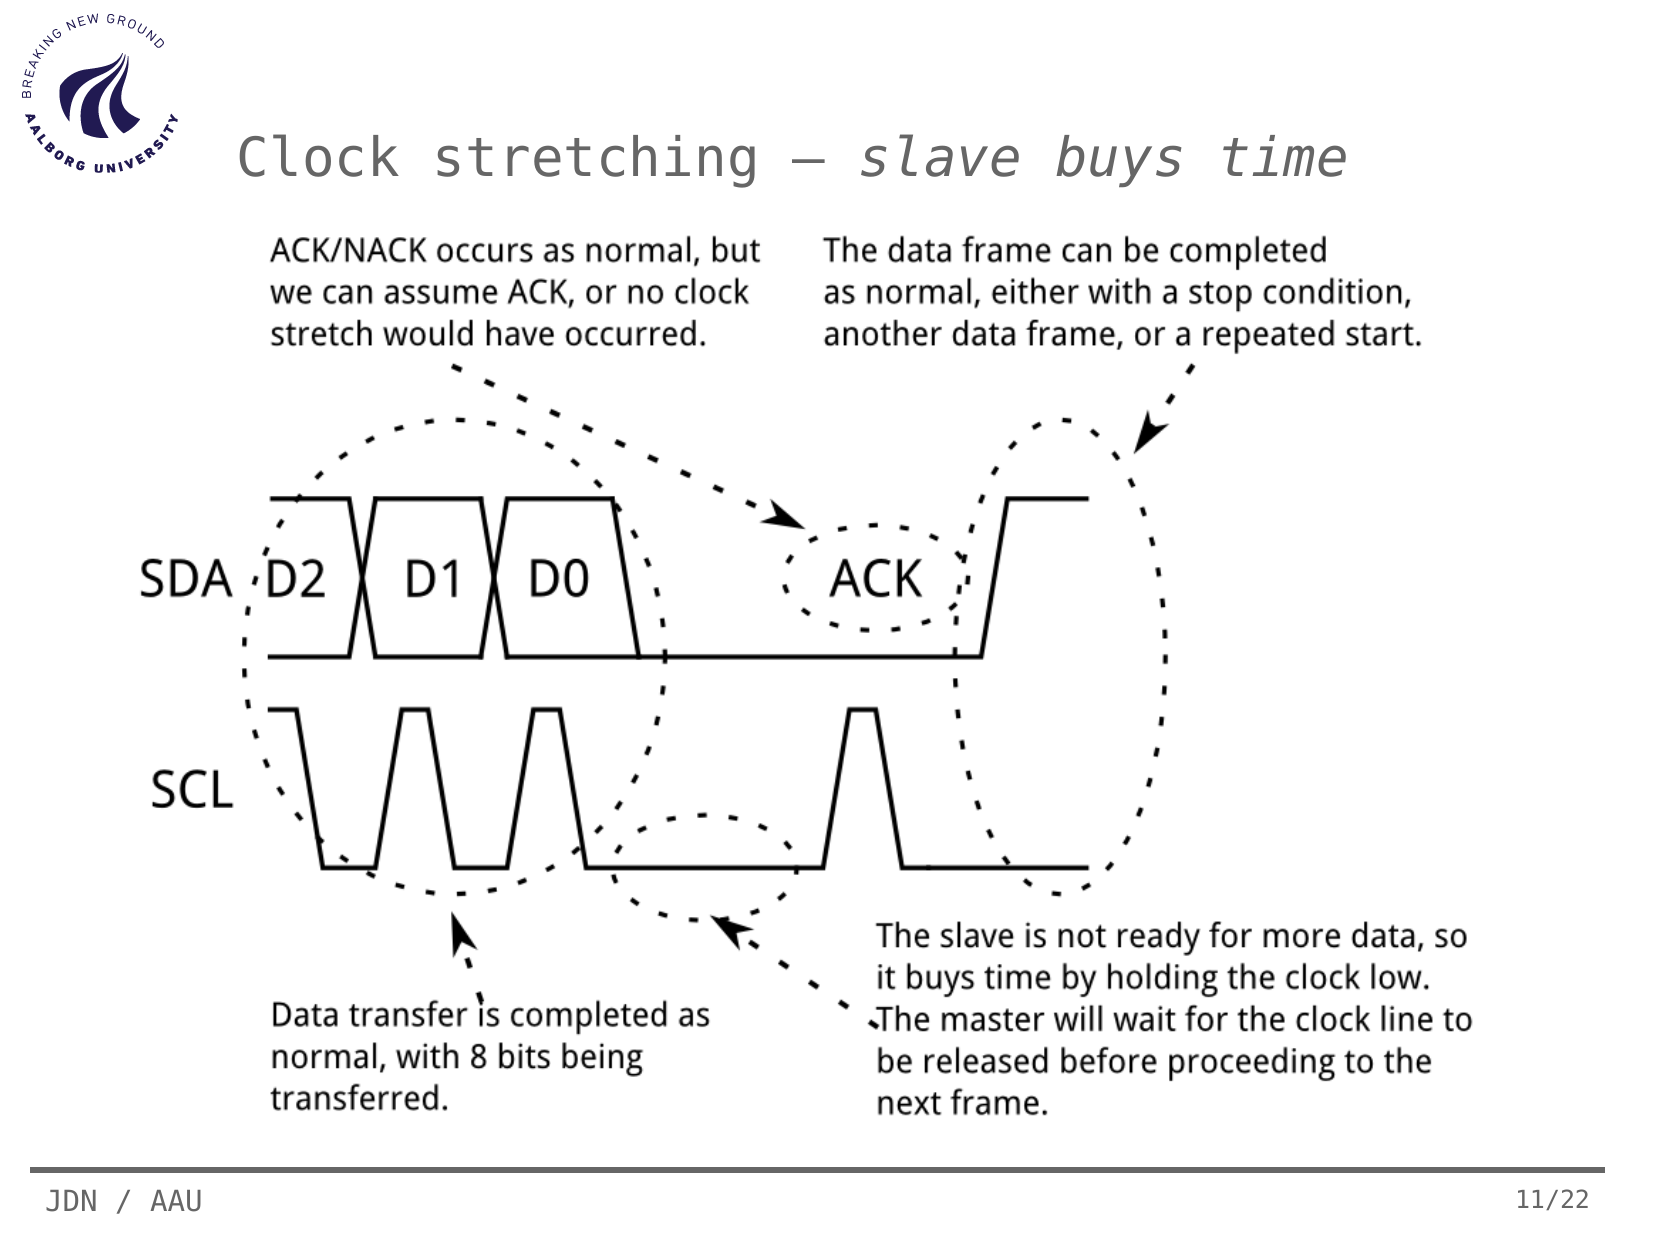

# Clock stretching – slave buys time